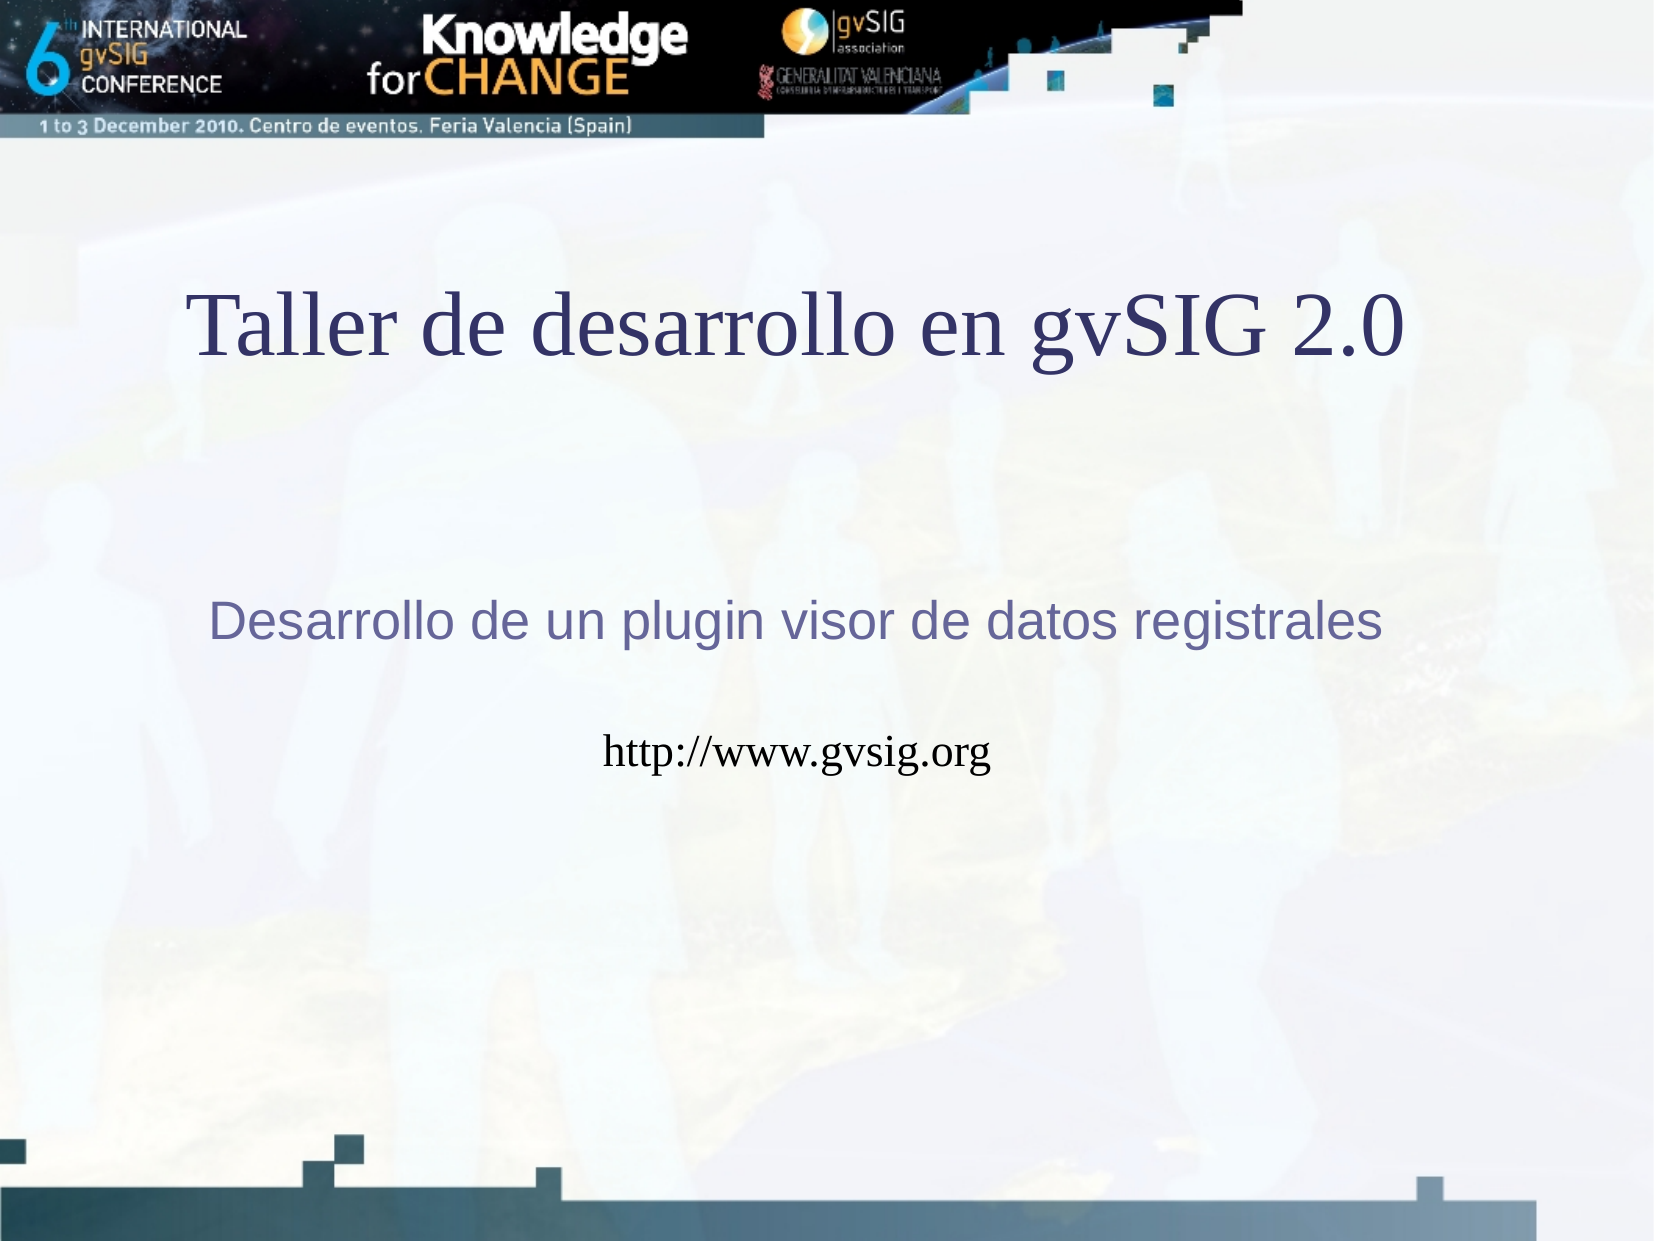

Taller de desarrollo en gvSIG 2.0
Desarrollo de un plugin visor de datos registrales
http://www.gvsig.org